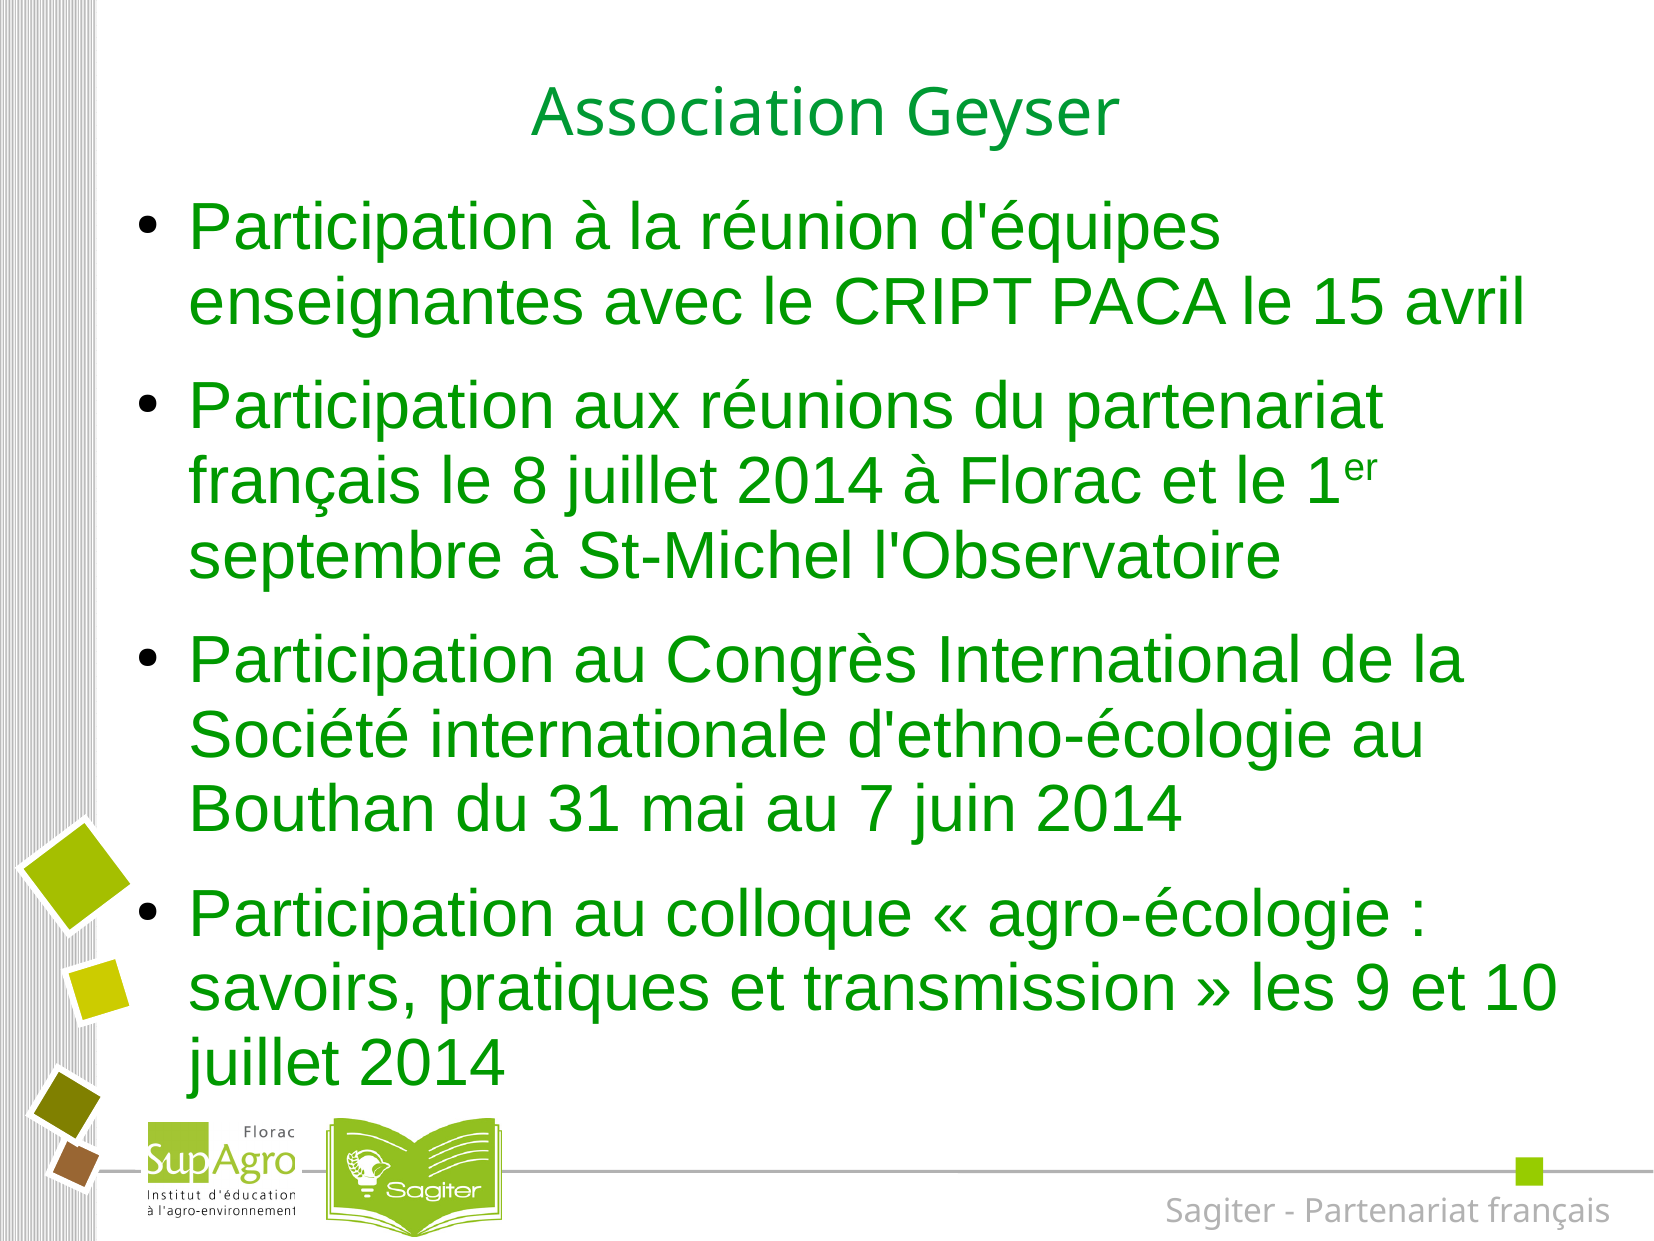

# Association Geyser
Participation à la réunion d'équipes enseignantes avec le CRIPT PACA le 15 avril
Participation aux réunions du partenariat français le 8 juillet 2014 à Florac et le 1er septembre à St-Michel l'Observatoire
Participation au Congrès International de la Société internationale d'ethno-écologie au Bouthan du 31 mai au 7 juin 2014
Participation au colloque « agro-écologie : savoirs, pratiques et transmission » les 9 et 10 juillet 2014
Sagiter - Partenariat français